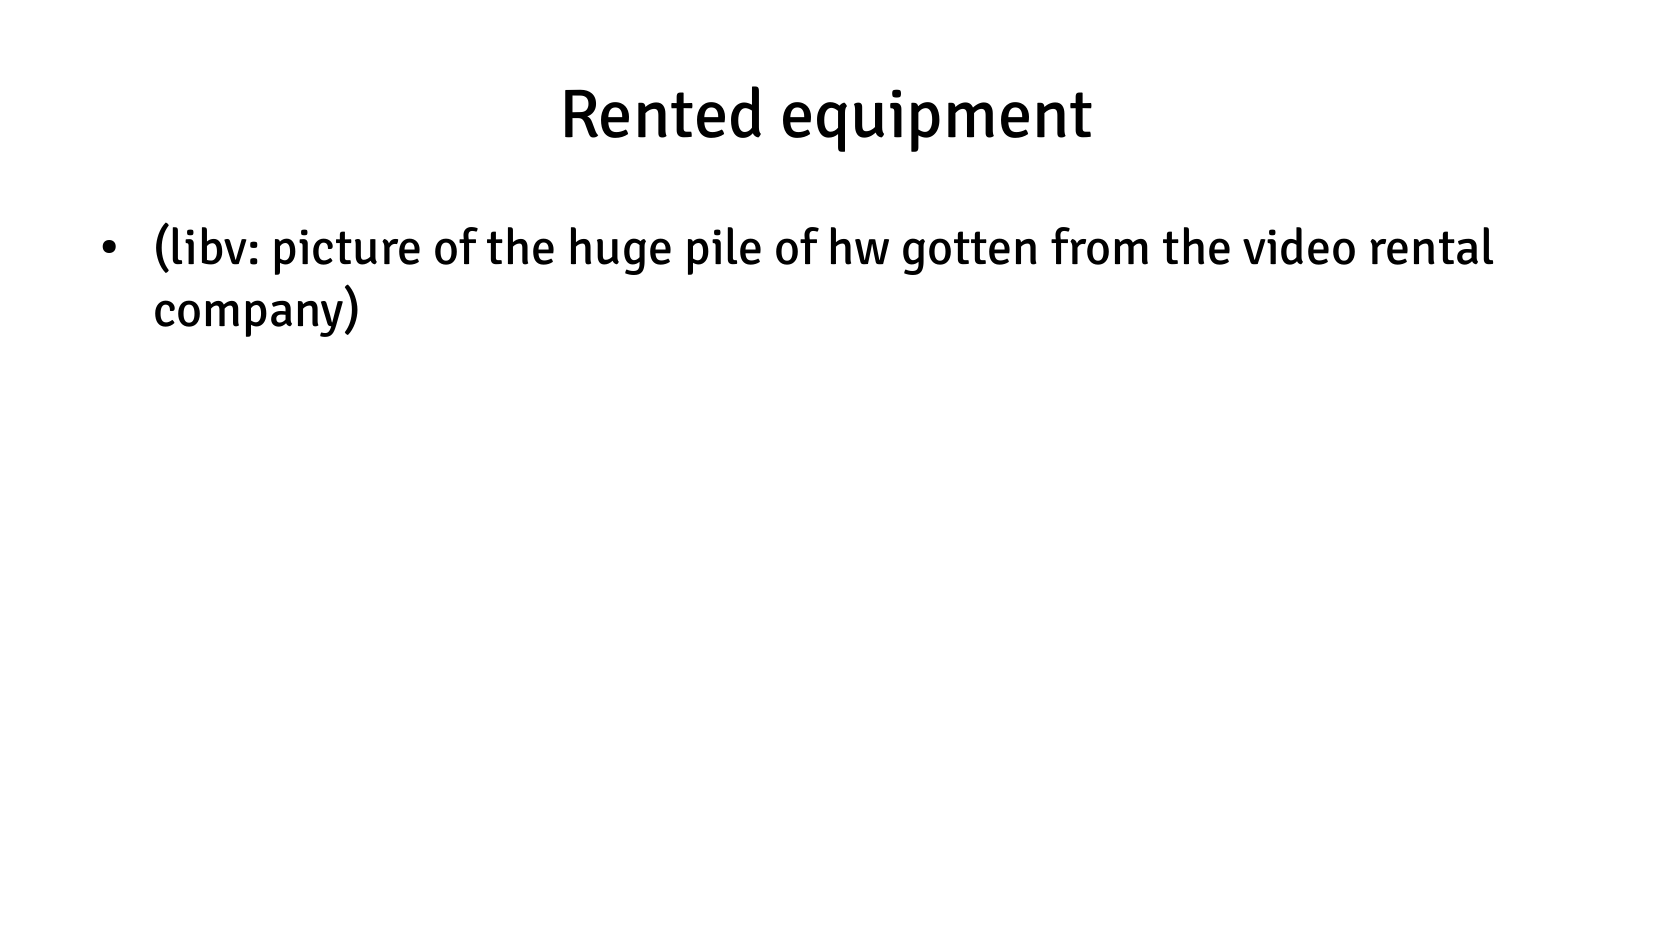

# Rented equipment
(libv: picture of the huge pile of hw gotten from the video rental company)